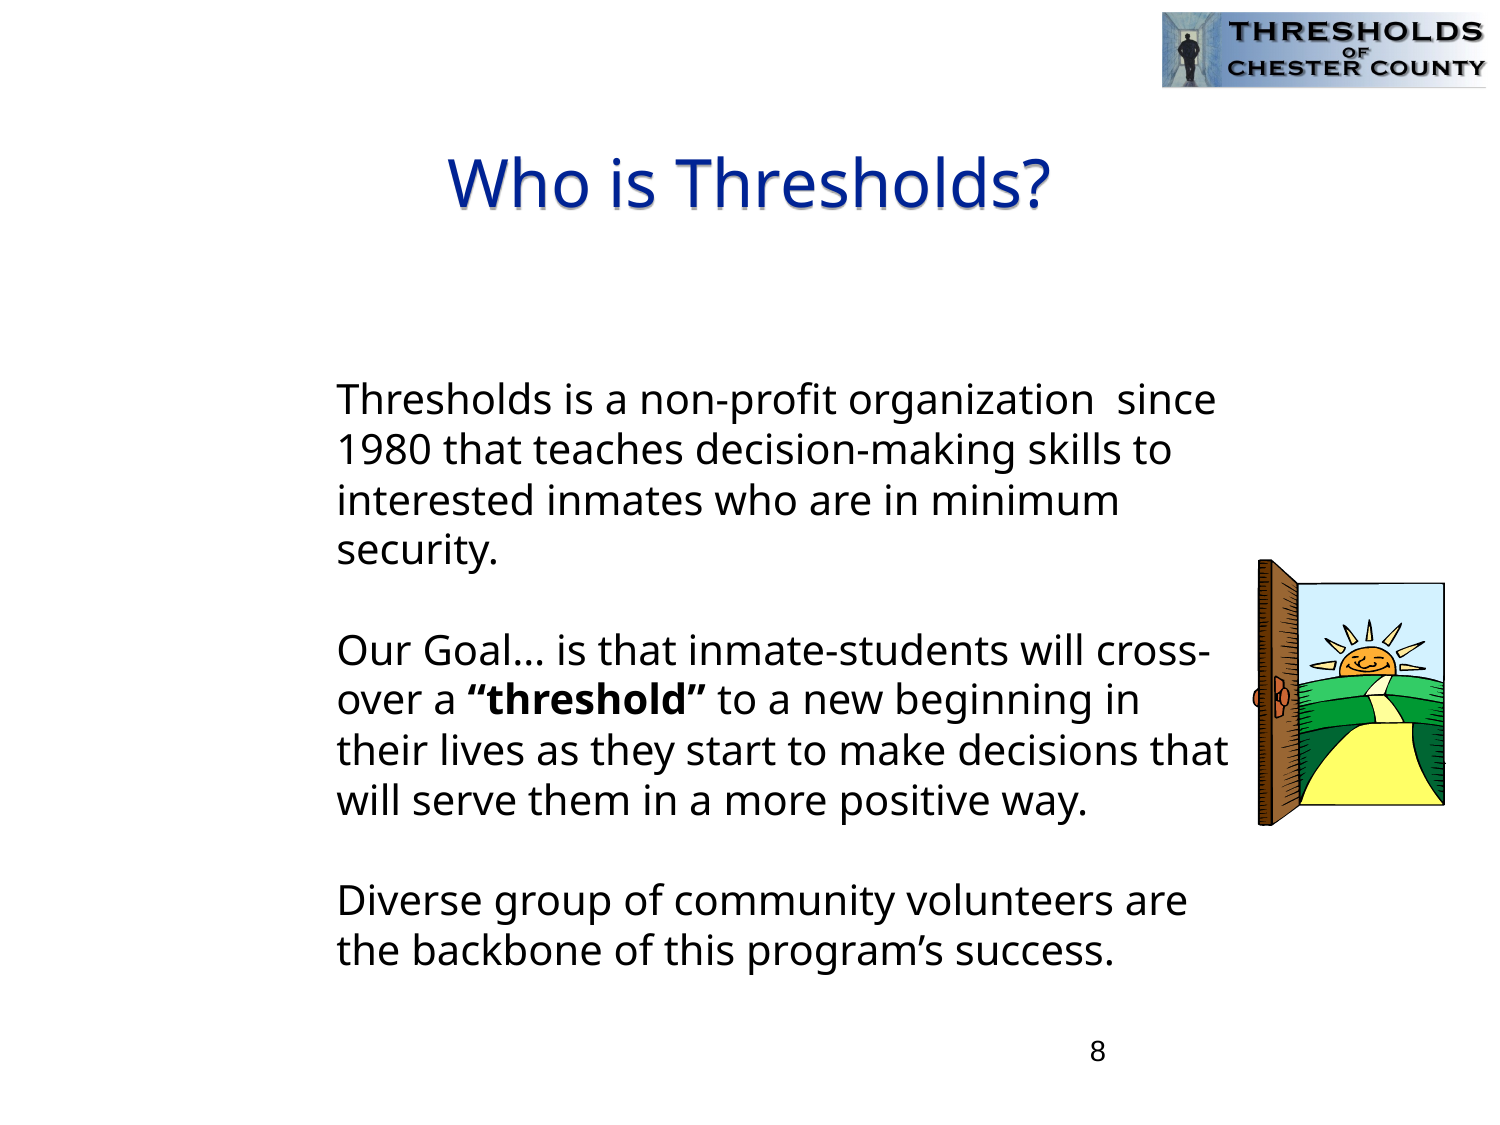

# Who is Thresholds?
Thresholds is a non-profit organization since 1980 that teaches decision-making skills to interested inmates who are in minimum security.
Our Goal… is that inmate-students will cross-over a “threshold” to a new beginning in their lives as they start to make decisions that will serve them in a more positive way.
Diverse group of community volunteers are the backbone of this program’s success.
5